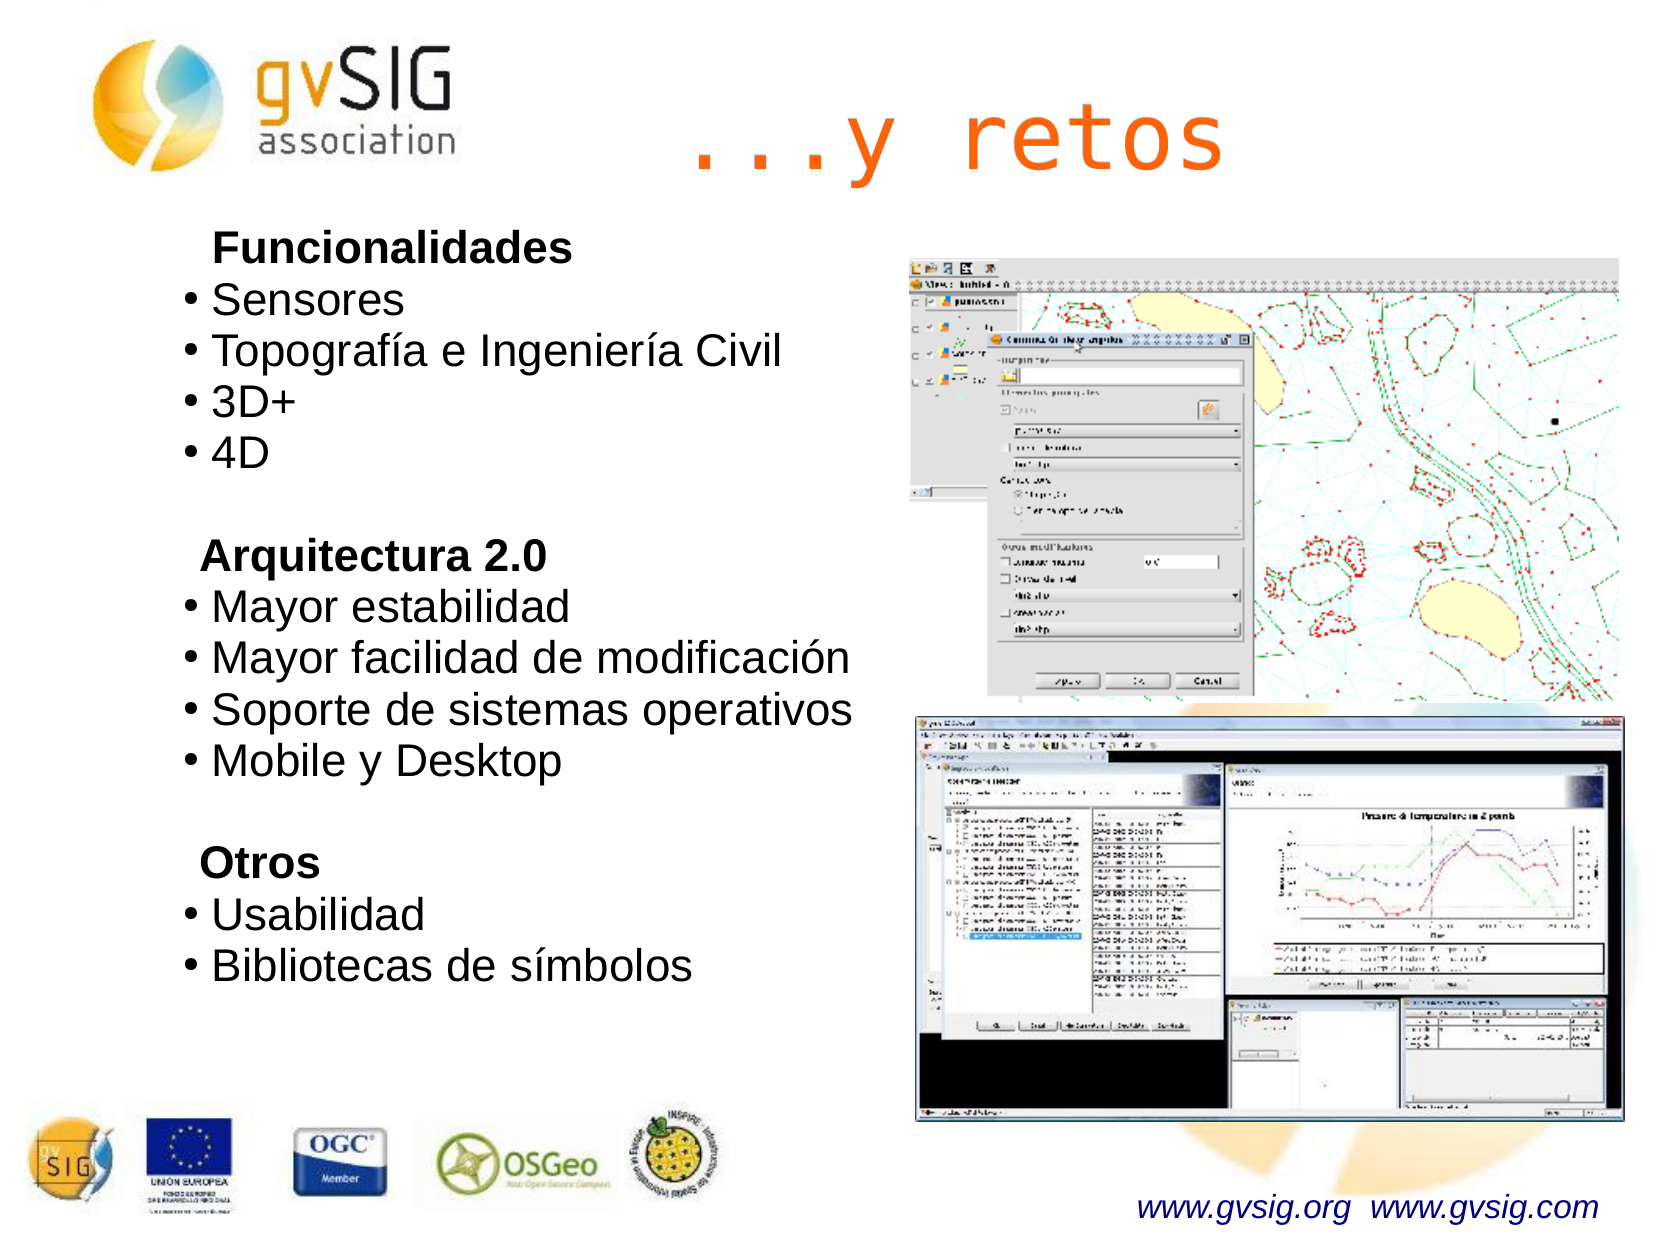

...y retos
 Funcionalidades
 Sensores
 Topografía e Ingeniería Civil
 3D+
 4D
Arquitectura 2.0
 Mayor estabilidad
 Mayor facilidad de modificación
 Soporte de sistemas operativos
 Mobile y Desktop
Otros
 Usabilidad
 Bibliotecas de símbolos